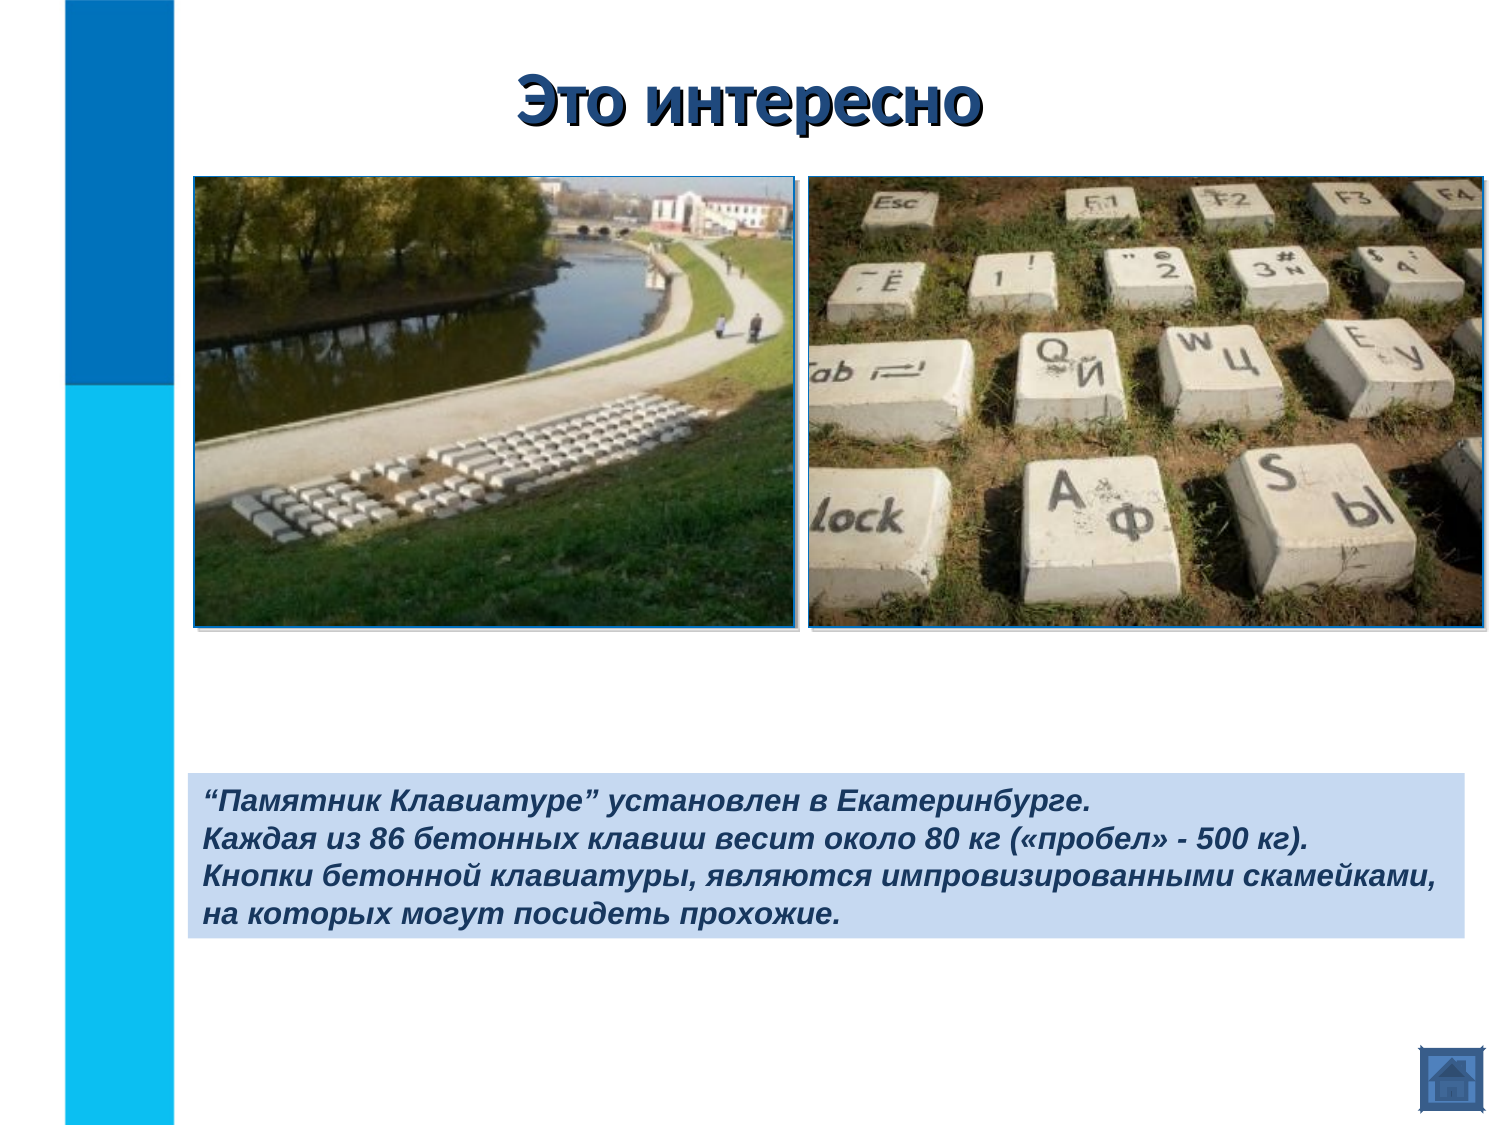

# Это интересно
“Памятник Клавиатуре” установлен в Екатеринбурге.
Каждая из 86 бетонных клавиш весит около 80 кг («пробел» - 500 кг).
Кнопки бетонной клавиатуры, являются импровизированными скамейками, на которых могут посидеть прохожие.